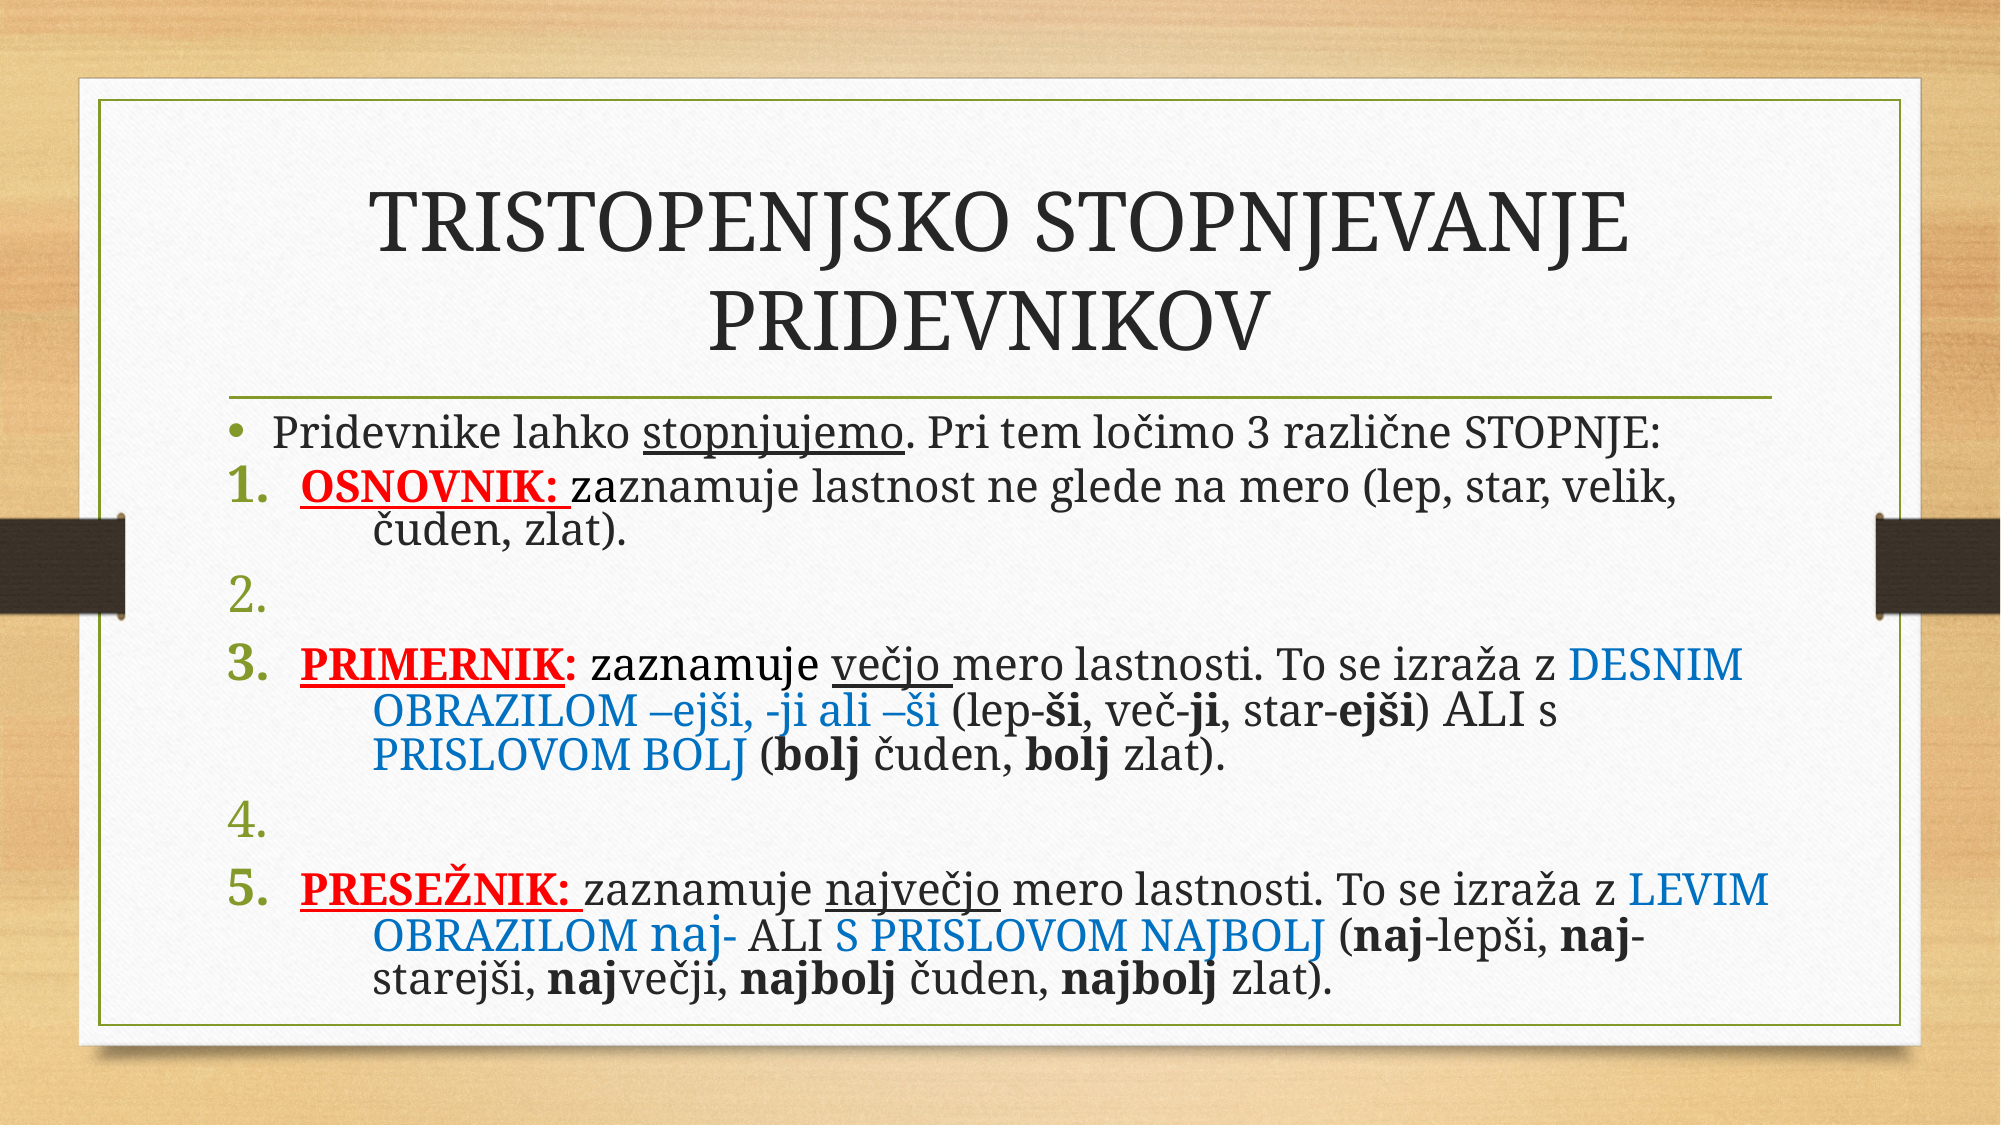

# TRISTOPENJSKO STOPNJEVANJE PRIDEVNIKOV
Pridevnike lahko stopnjujemo. Pri tem ločimo 3 različne STOPNJE:
OSNOVNIK: zaznamuje lastnost ne glede na mero (lep, star, velik, čuden, zlat).
PRIMERNIK: zaznamuje večjo mero lastnosti. To se izraža z DESNIM OBRAZILOM –ejši, -ji ali –ši (lep-ši, več-ji, star-ejši) ALI s PRISLOVOM BOLJ (bolj čuden, bolj zlat).
PRESEŽNIK: zaznamuje največjo mero lastnosti. To se izraža z LEVIM OBRAZILOM naj- ALI S PRISLOVOM NAJBOLJ (naj-lepši, naj-starejši, največji, najbolj čuden, najbolj zlat).